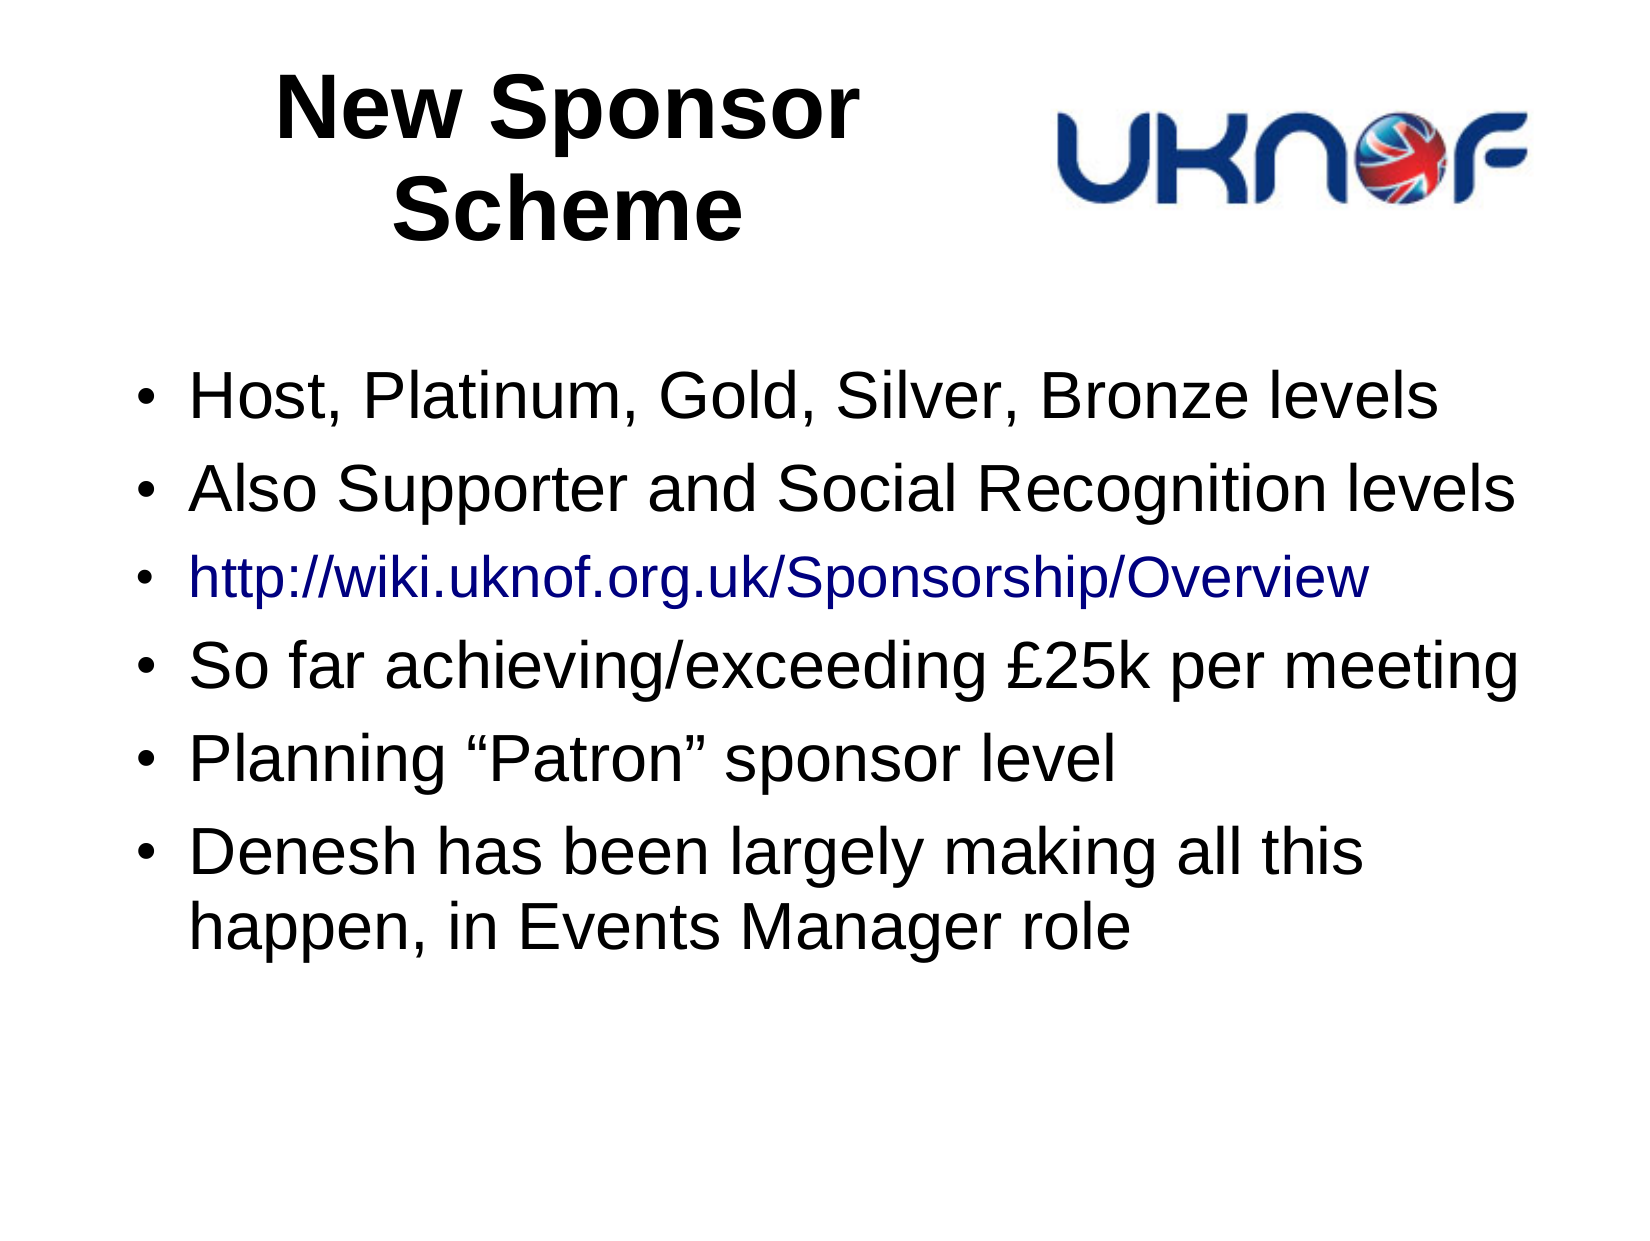

# New Sponsor Scheme
Host, Platinum, Gold, Silver, Bronze levels
Also Supporter and Social Recognition levels
http://wiki.uknof.org.uk/Sponsorship/Overview
So far achieving/exceeding £25k per meeting
Planning “Patron” sponsor level
Denesh has been largely making all this happen, in Events Manager role